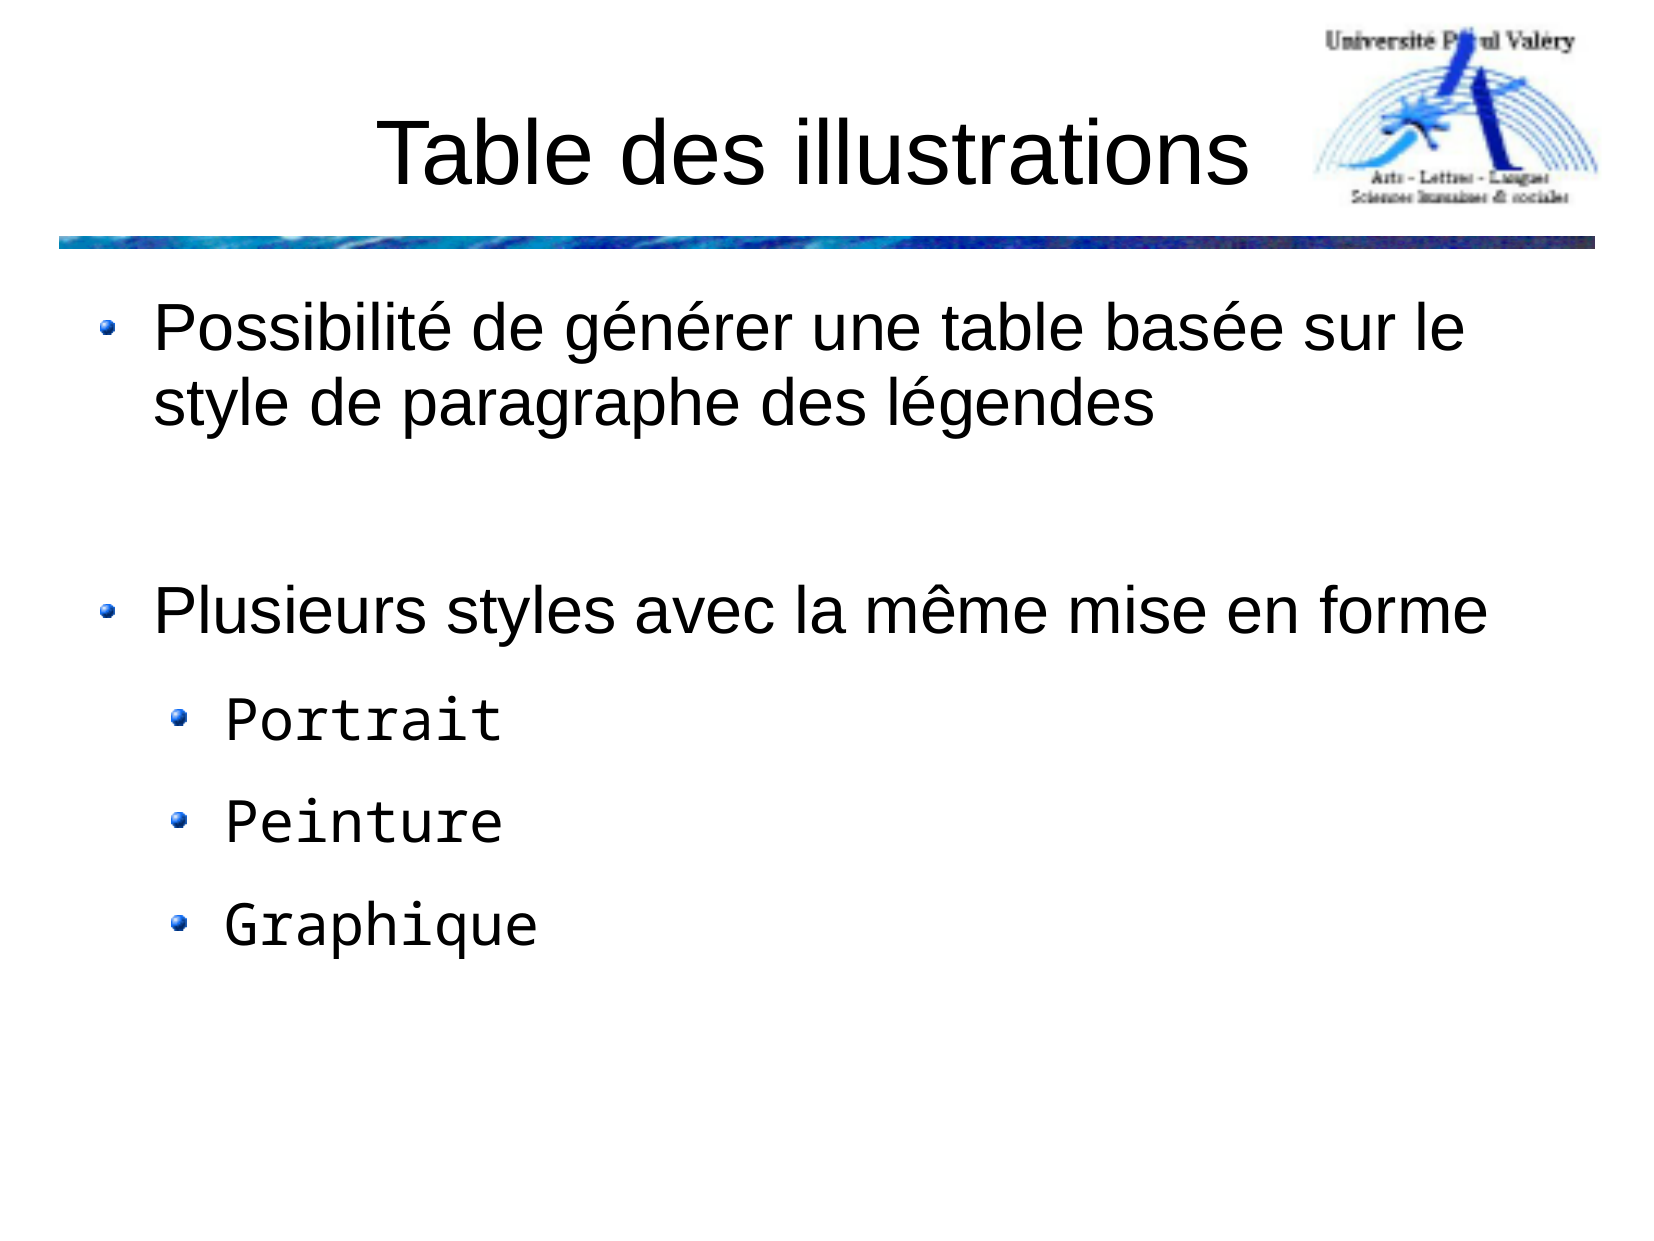

# Table des illustrations
Possibilité de générer une table basée sur le style de paragraphe des légendes
Plusieurs styles avec la même mise en forme
Portrait
Peinture
Graphique